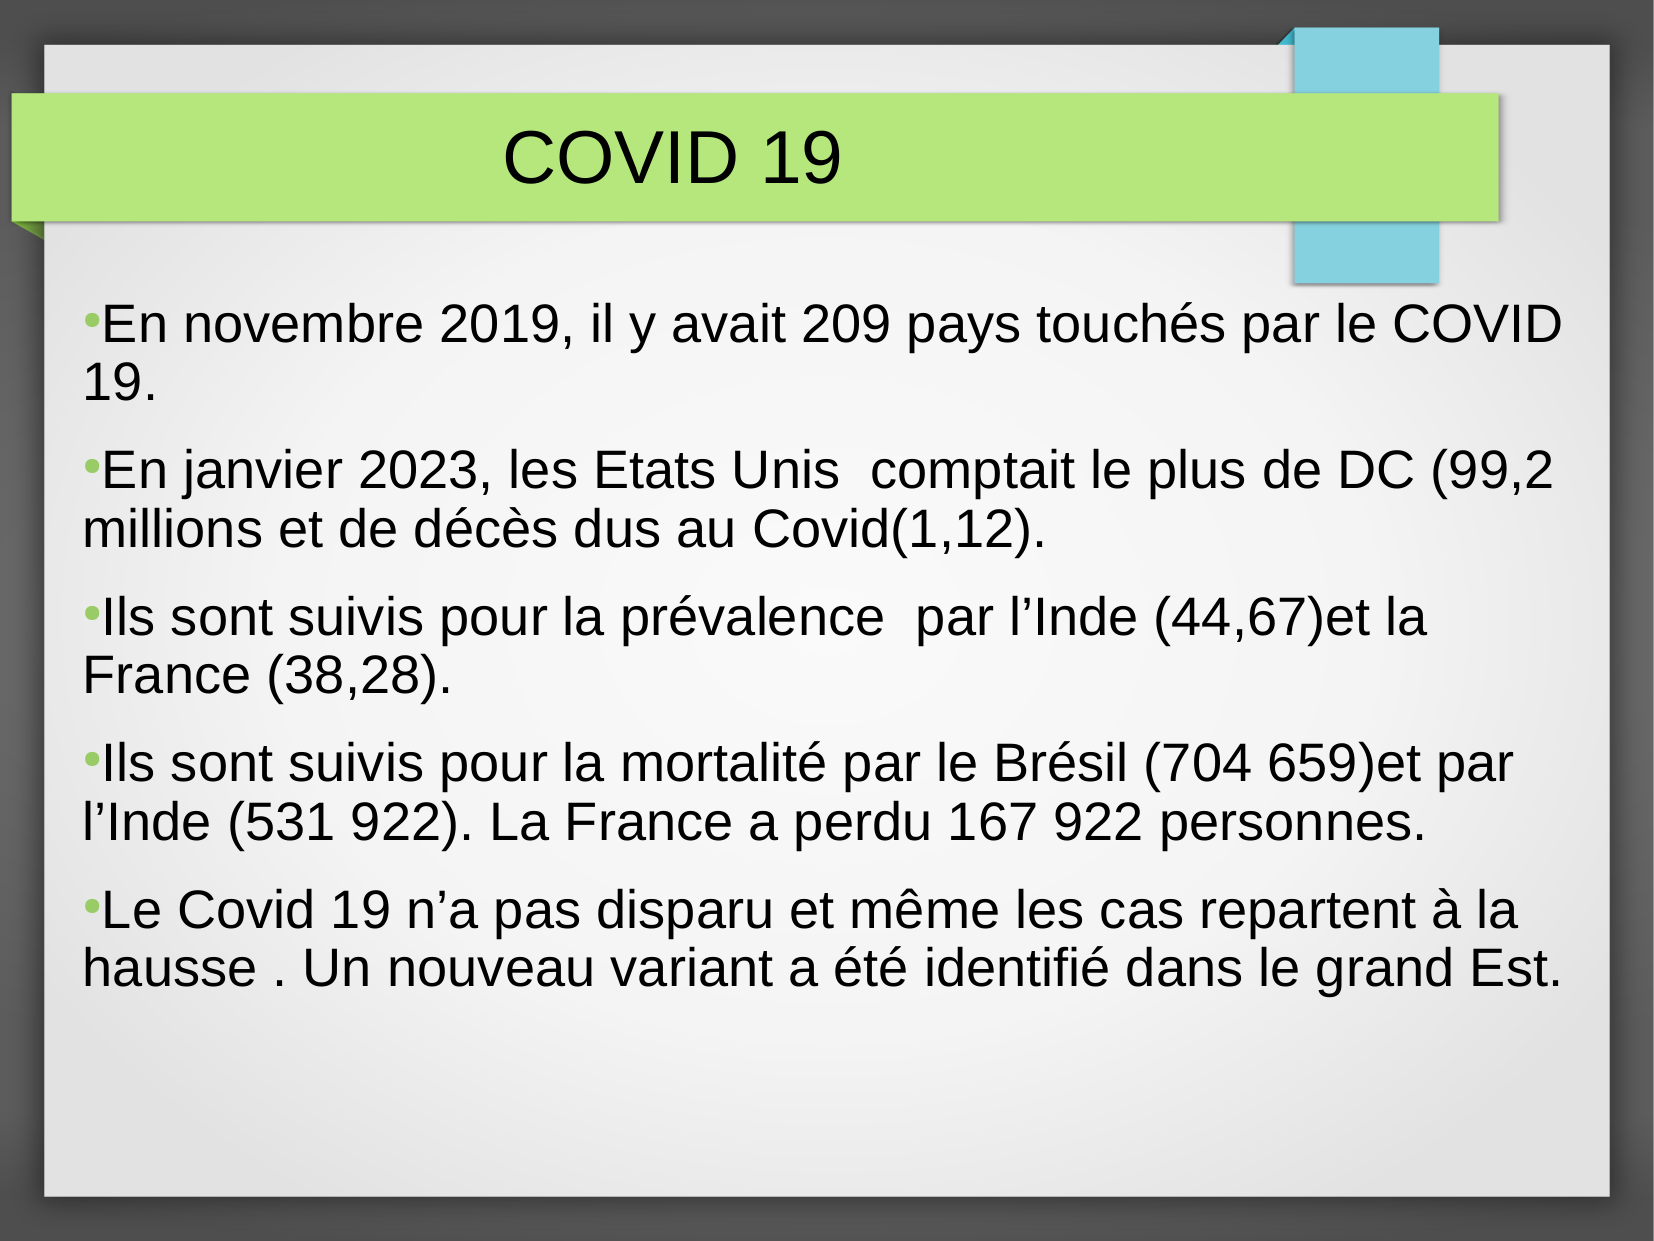

# COVID 19
En novembre 2019, il y avait 209 pays touchés par le COVID 19.
En janvier 2023, les Etats Unis comptait le plus de DC (99,2 millions et de décès dus au Covid(1,12).
Ils sont suivis pour la prévalence par l’Inde (44,67)et la France (38,28).
Ils sont suivis pour la mortalité par le Brésil (704 659)et par l’Inde (531 922). La France a perdu 167 922 personnes.
Le Covid 19 n’a pas disparu et même les cas repartent à la hausse . Un nouveau variant a été identifié dans le grand Est.